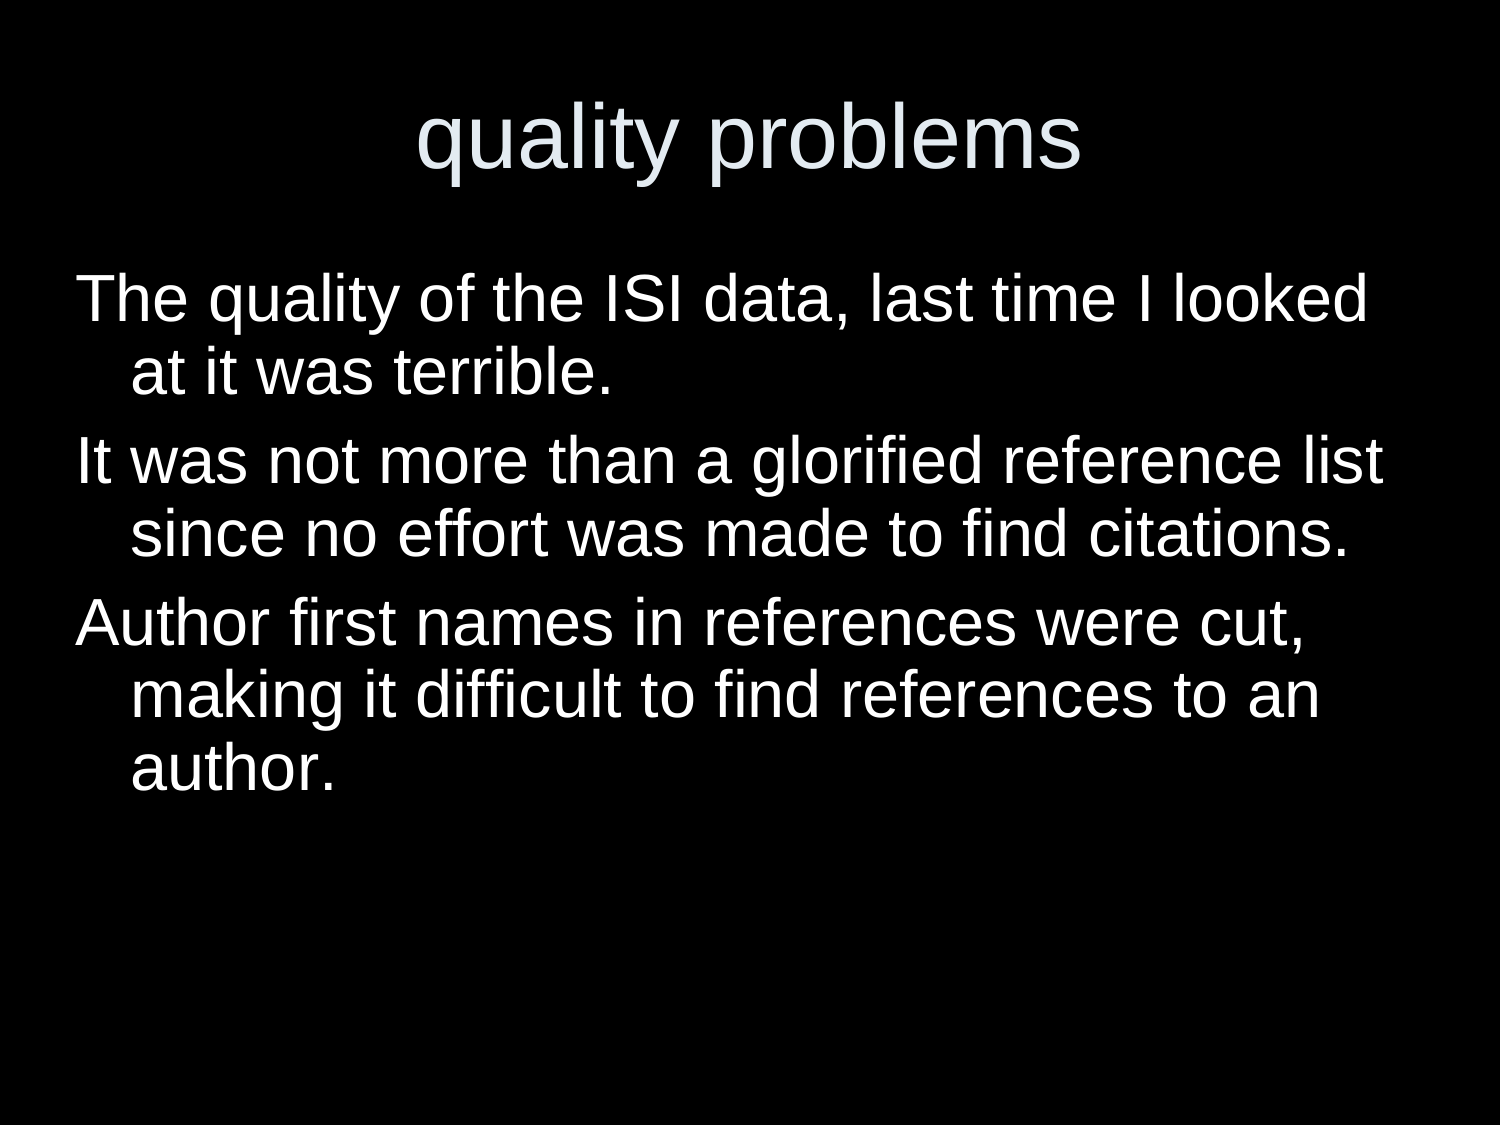

# quality problems
The quality of the ISI data, last time I looked at it was terrible.
It was not more than a glorified reference list since no effort was made to find citations.
Author first names in references were cut, making it difficult to find references to an author.